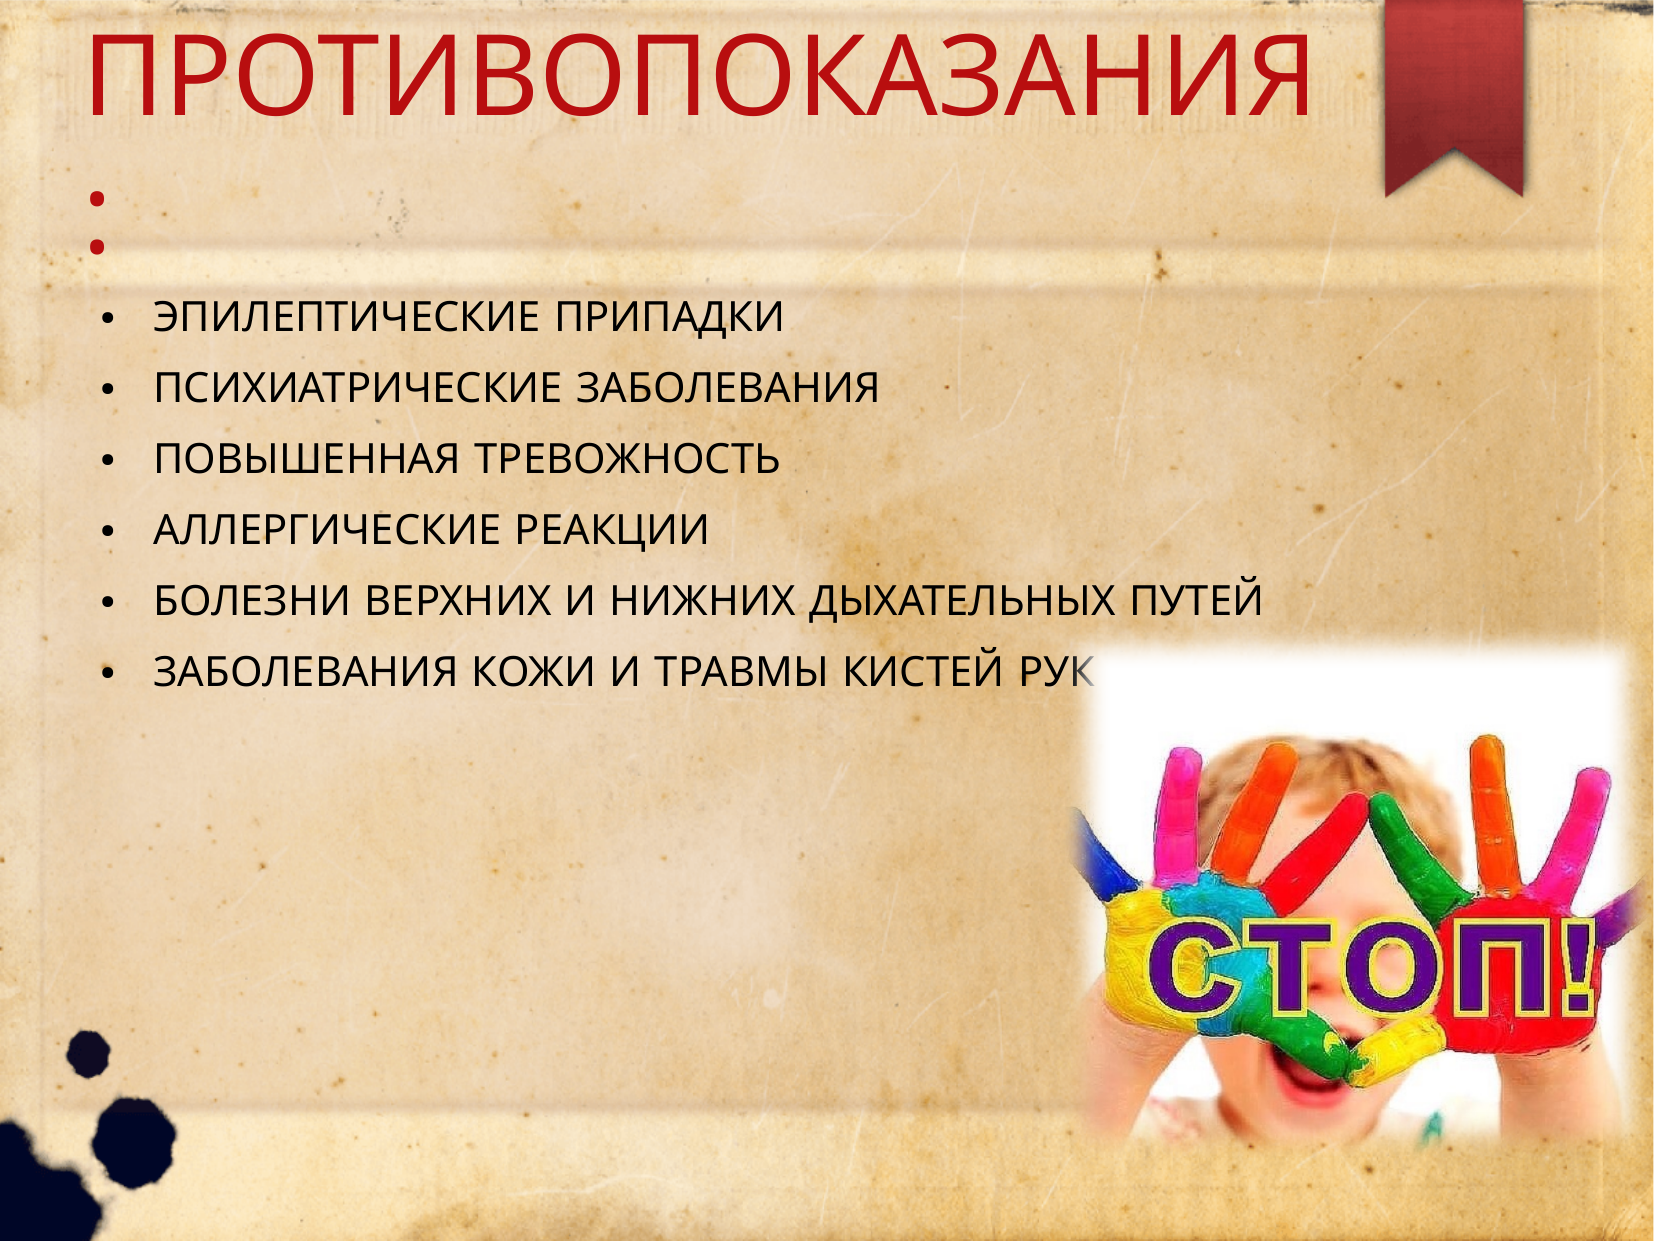

# Противопоказания:
Эпилептические припадки
Психиатрические заболевания
Повышенная тревожность
Аллергические реакции
Болезни верхних и нижних дыхательных путей
Заболевания кожи и травмы кистей рук